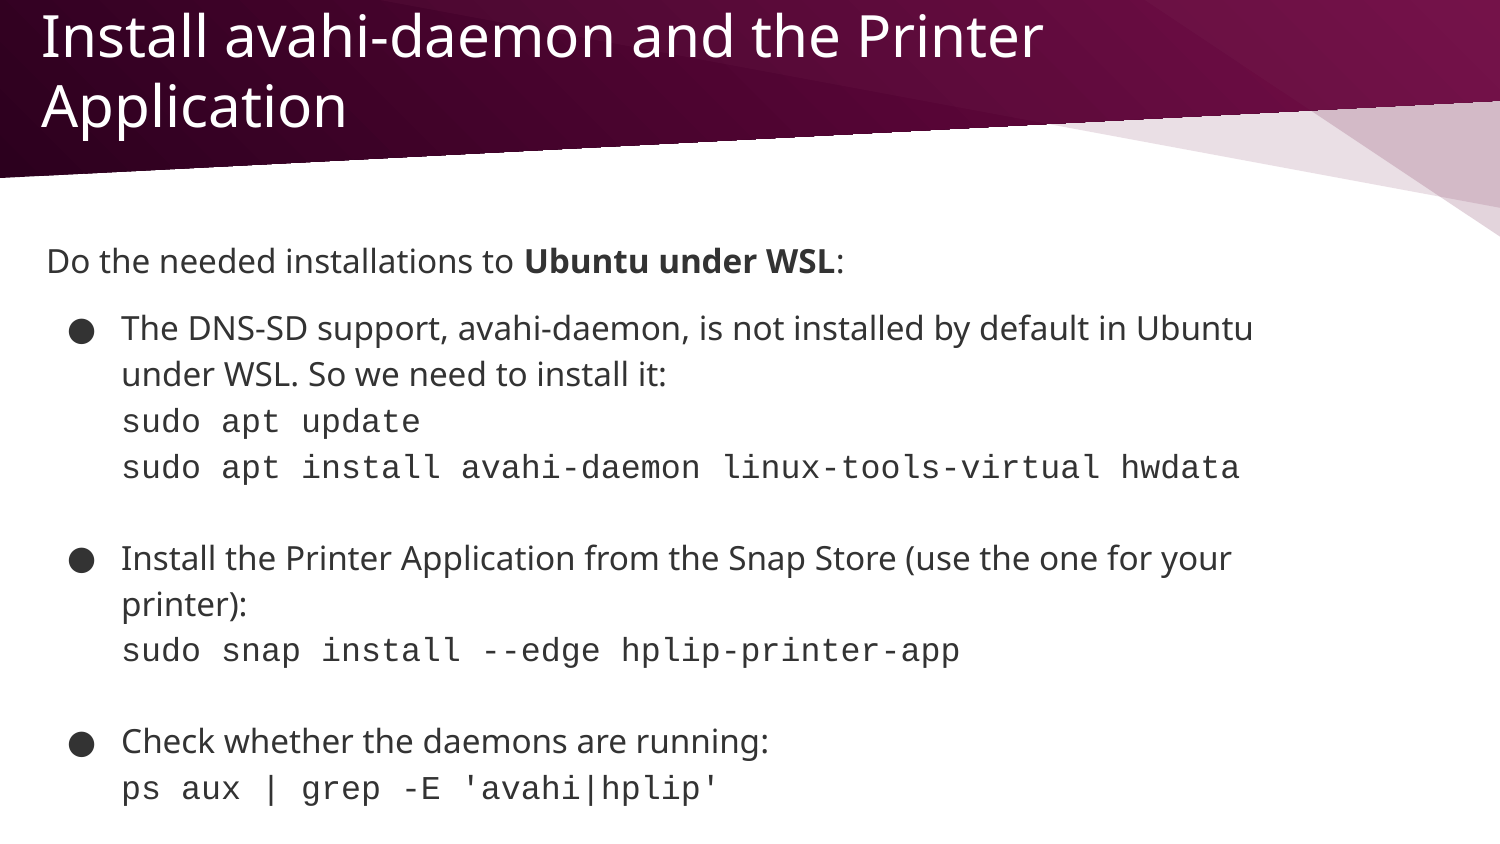

# Install avahi-daemon and the Printer Application
Do the needed installations to Ubuntu under WSL:
The DNS-SD support, avahi-daemon, is not installed by default in Ubuntu under WSL. So we need to install it:
sudo apt update
sudo apt install avahi-daemon linux-tools-virtual hwdata
Install the Printer Application from the Snap Store (use the one for your printer):
sudo snap install --edge hplip-printer-app
Check whether the daemons are running:
ps aux | grep -E 'avahi|hplip'